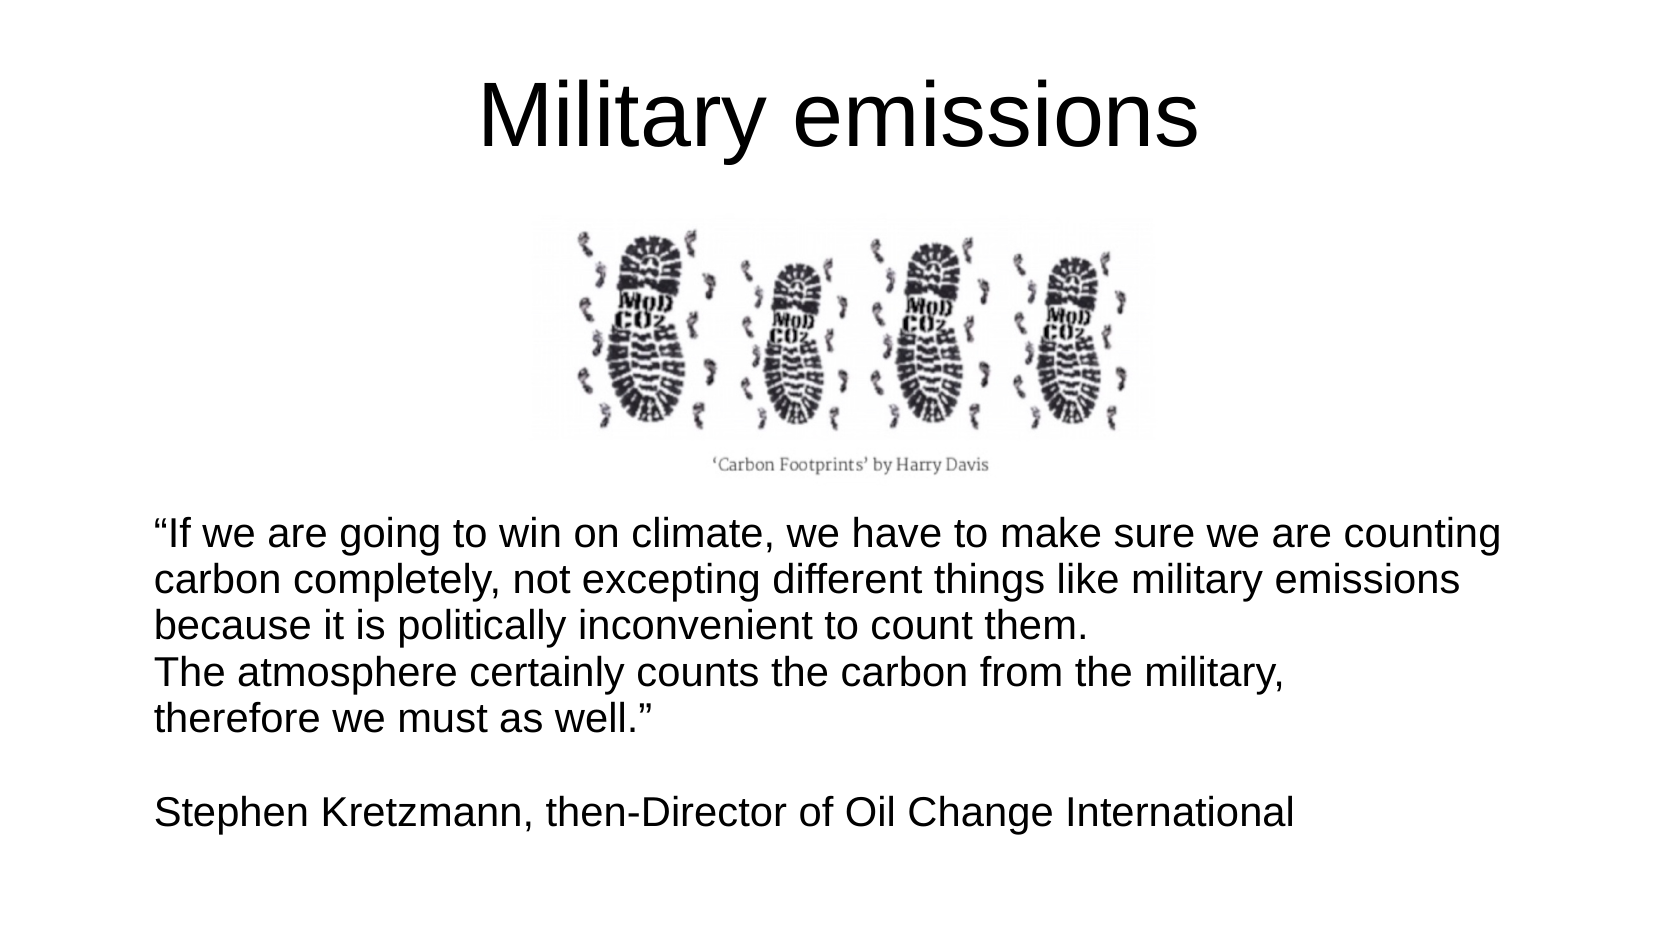

# Military emissions
“If we are going to win on climate, we have to make sure we are counting
carbon completely, not excepting different things like military emissions
because it is politically inconvenient to count them.
The atmosphere certainly counts the carbon from the military,
therefore we must as well.”
Stephen Kretzmann, then-Director of Oil Change International